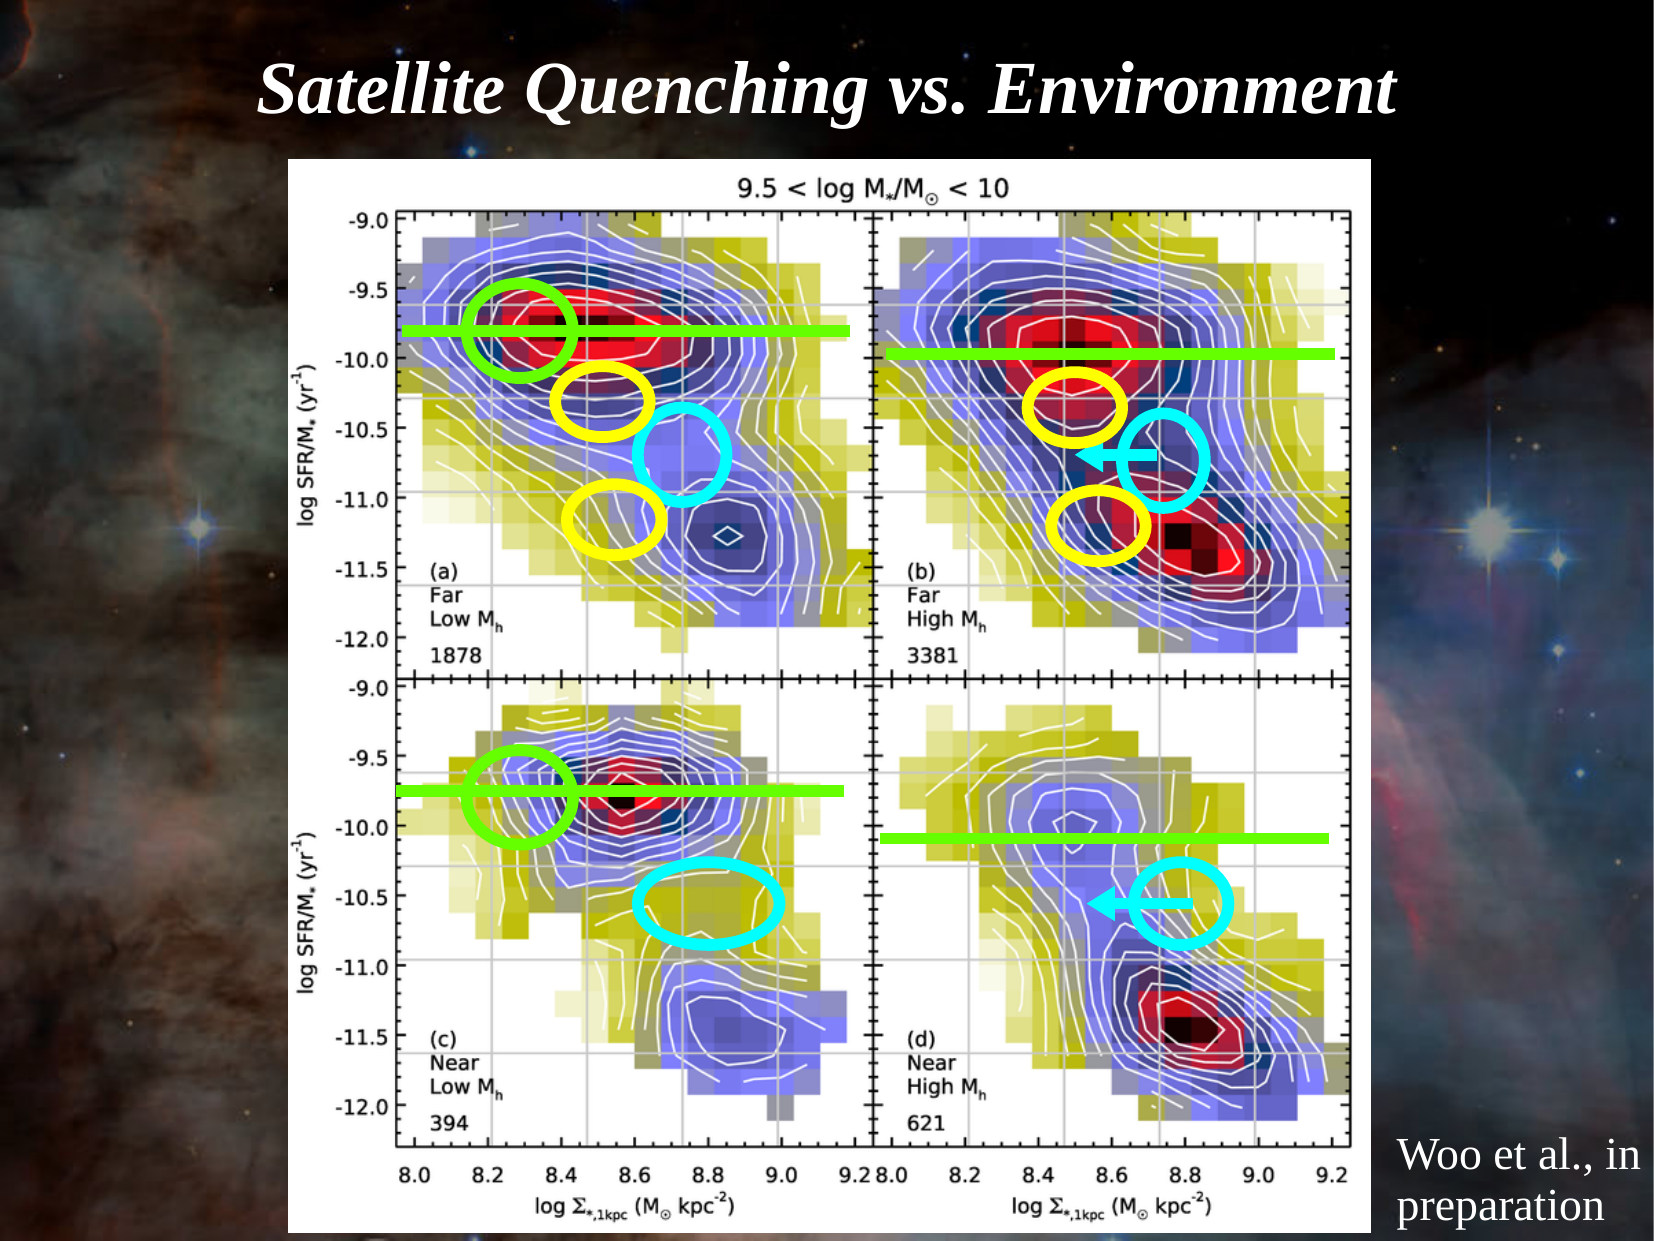

# Satellite Quenching vs. Environment
Woo et al., in preparation